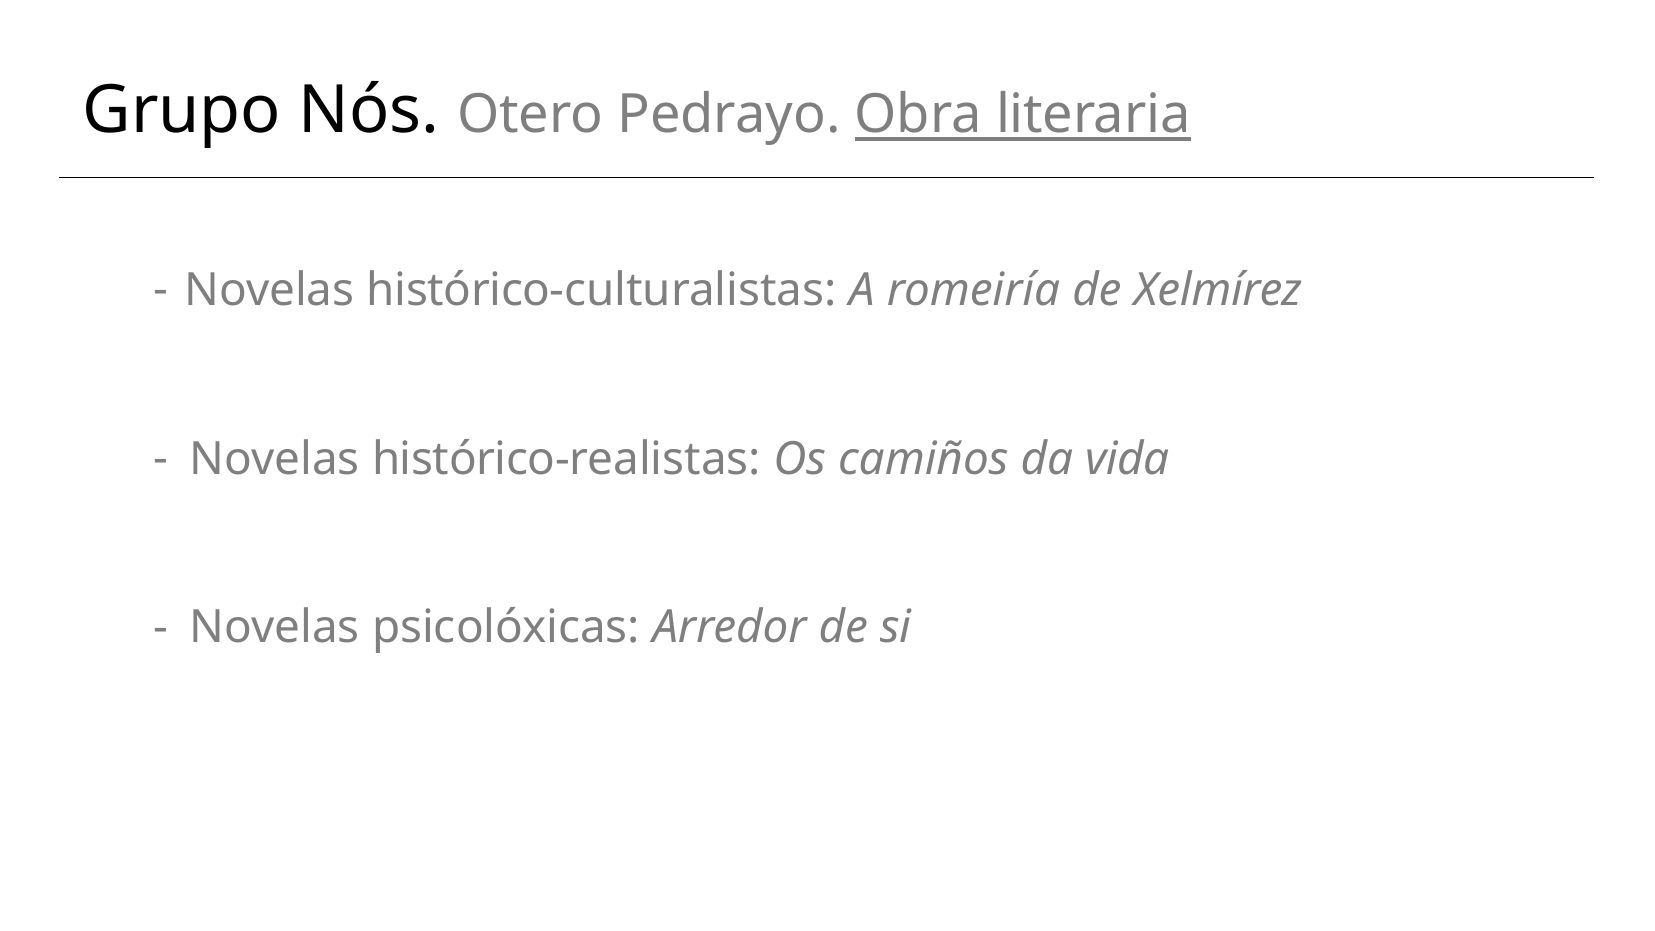

# Grupo Nós. Otero Pedrayo. Obra literaria
Novelas histórico-culturalistas: A romeiría de Xelmírez
Novelas histórico-realistas: Os camiños da vida
Novelas psicolóxicas: Arredor de si